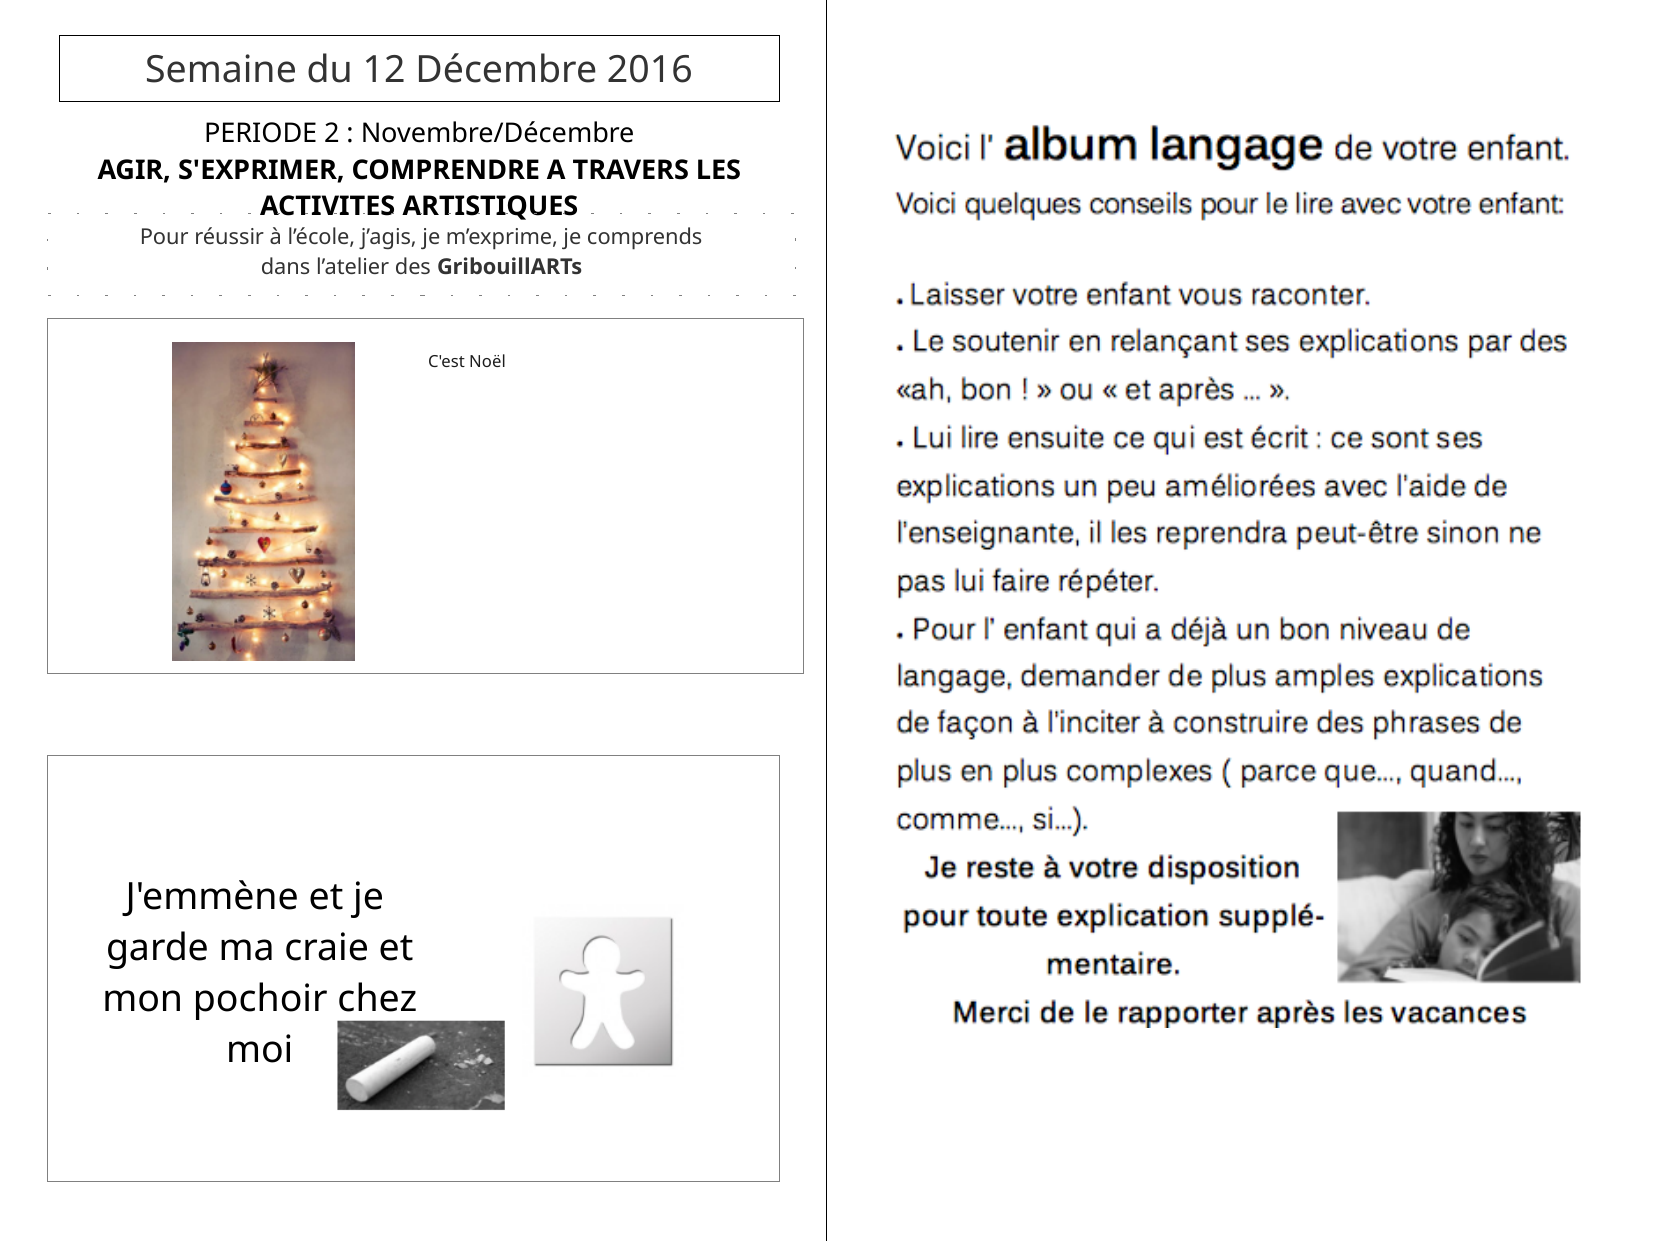

Semaine du 12 Décembre 2016
PERIODE 2 : Novembre/Décembre
AGIR, S'EXPRIMER, COMPRENDRE A TRAVERS LES ACTIVITES ARTISTIQUES
Pour réussir à l’école, j’agis, je m’exprime, je comprends
dans l’atelier des GribouillARTs
C'est Noël
J'emmène et je garde ma craie et mon pochoir chez moi